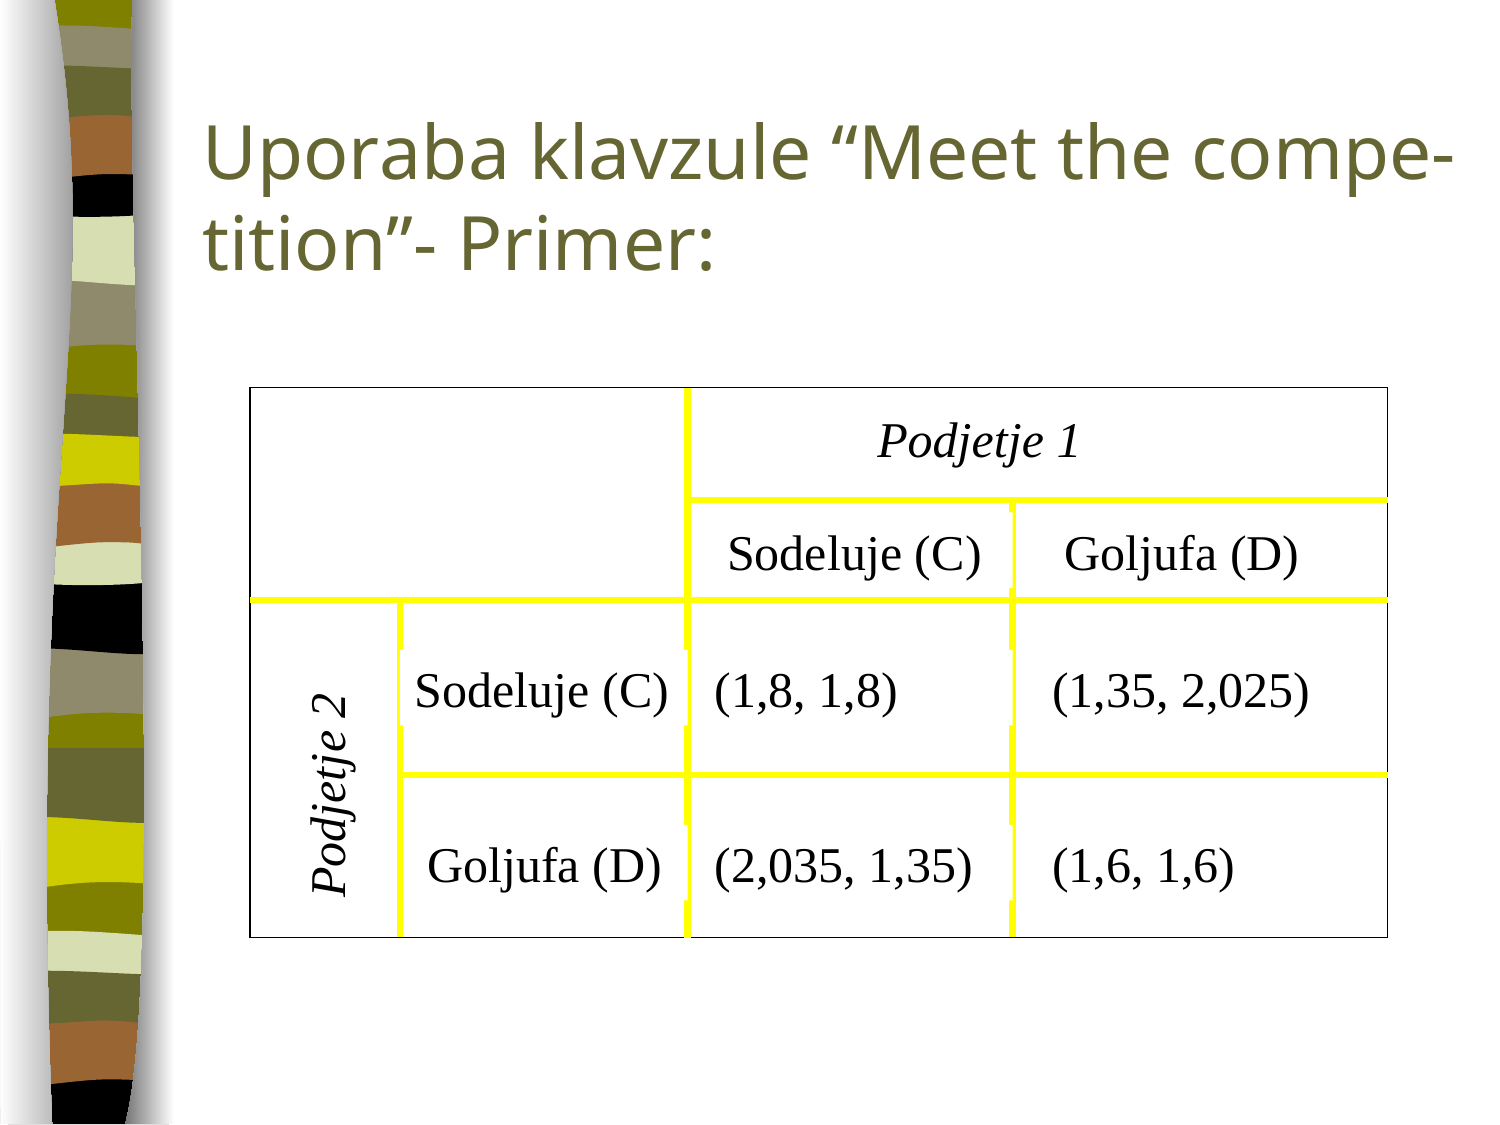

# Uporaba klavzule “Meet the compe-tition”- Primer:
Podjetje 1
Sodeluje (C)
Goljufa (D)
Sodeluje (C)
(1,8, 1,8)
(1,35, 2,025)
Podjetje 2
Goljufa (D)
(2,035, 1,35)
(1,6, 1,6)